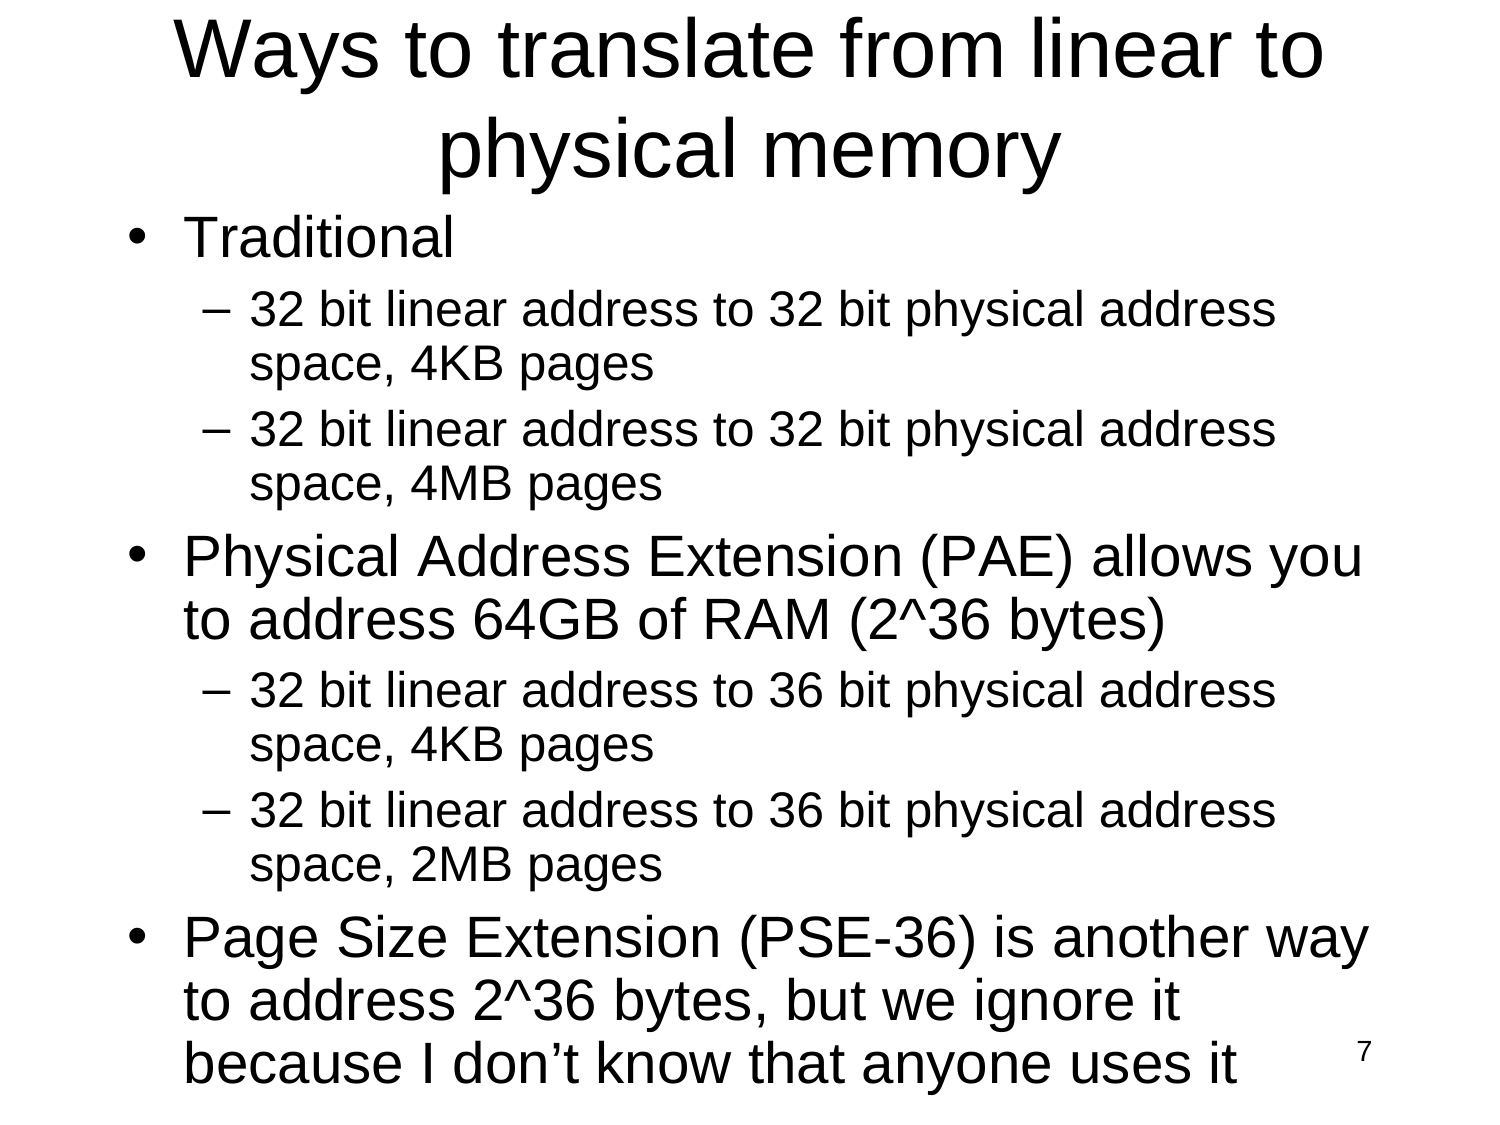

# Ways to translate from linear to physical memory
Traditional
32 bit linear address to 32 bit physical address space, 4KB pages
32 bit linear address to 32 bit physical address space, 4MB pages
Physical Address Extension (PAE) allows you to address 64GB of RAM (2^36 bytes)
32 bit linear address to 36 bit physical address space, 4KB pages
32 bit linear address to 36 bit physical address space, 2MB pages
Page Size Extension (PSE-36) is another way to address 2^36 bytes, but we ignore it because I don’t know that anyone uses it